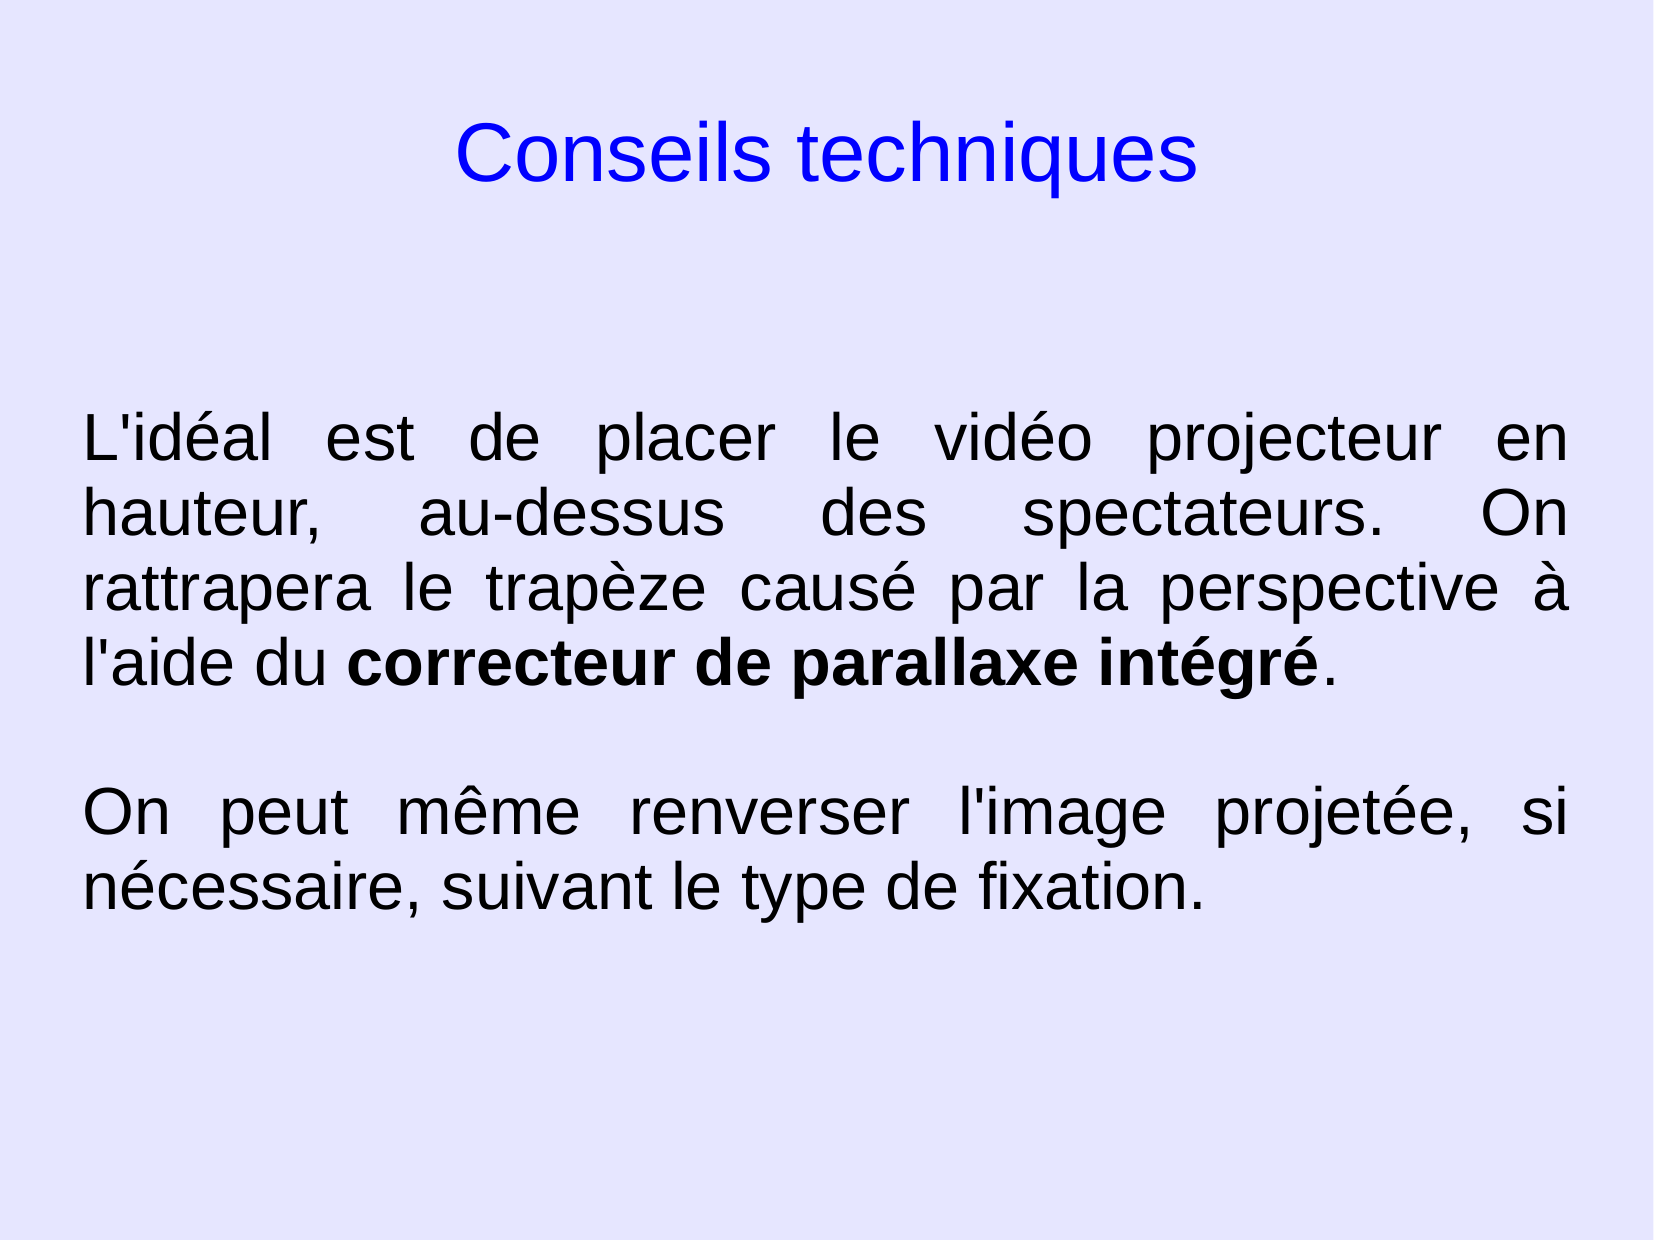

# Conseils techniques
L'idéal est de placer le vidéo projecteur en hauteur, au-dessus des spectateurs. On rattrapera le trapèze causé par la perspective à l'aide du correcteur de parallaxe intégré.
On peut même renverser l'image projetée, si nécessaire, suivant le type de fixation.